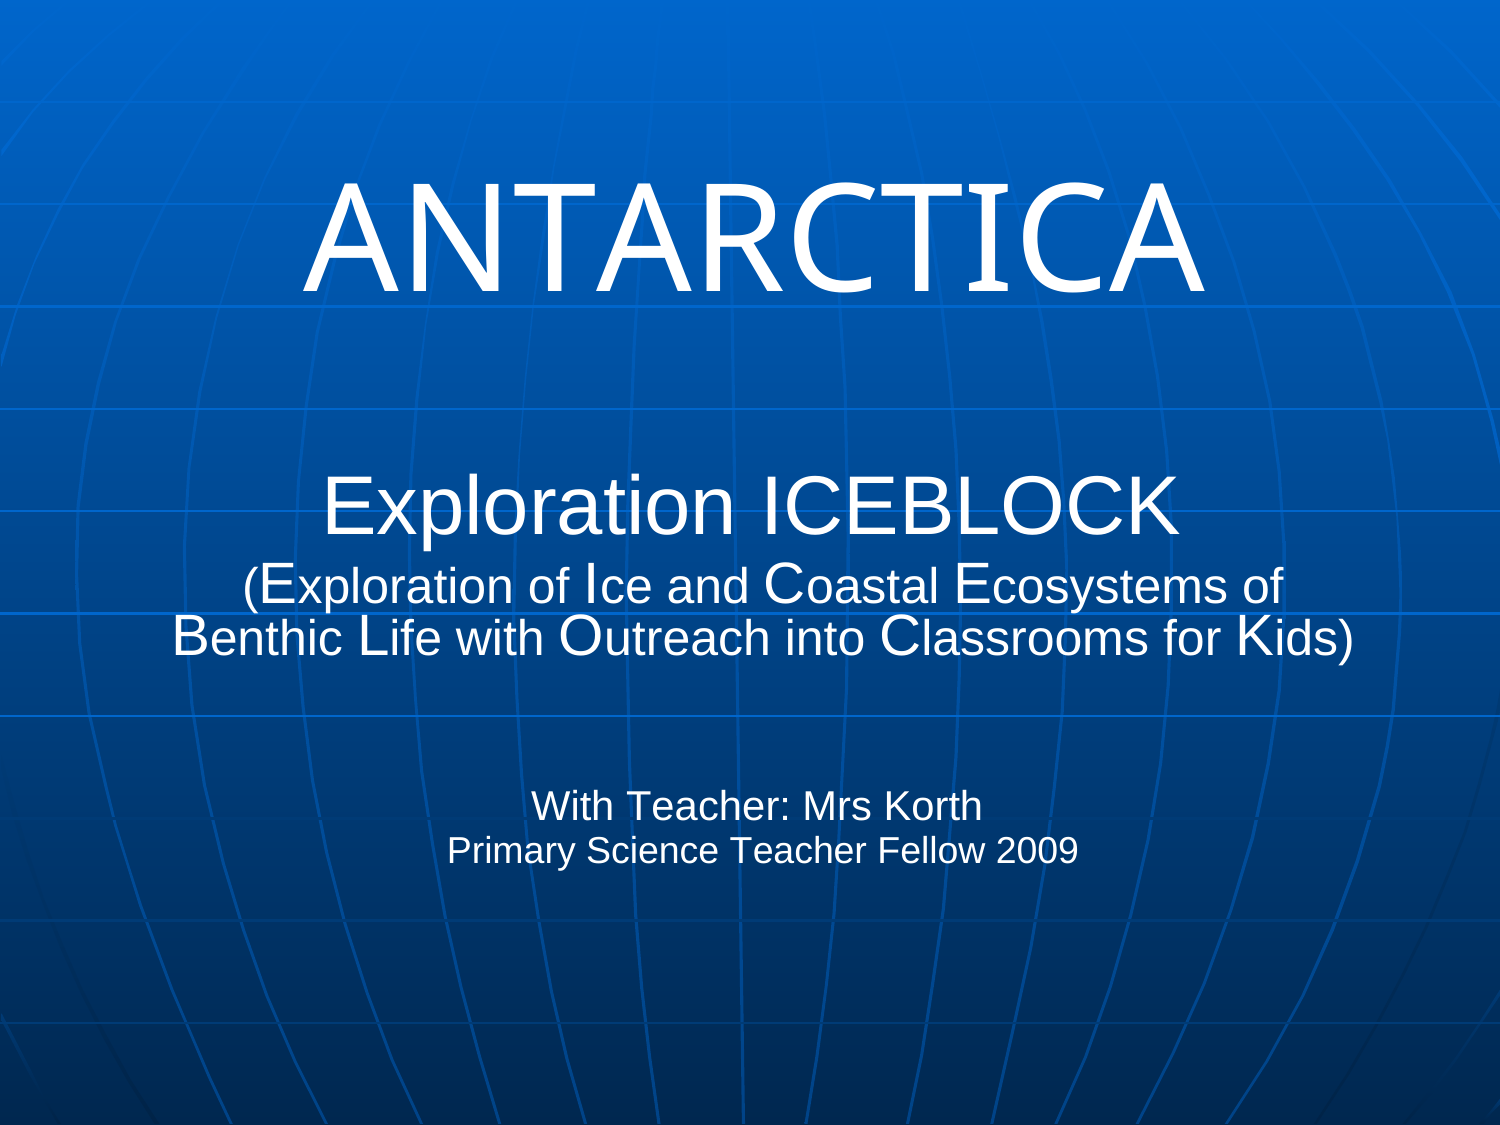

# ANTARCTICA
Exploration ICEBLOCK
(Exploration of Ice and Coastal Ecosystems of Benthic Life with Outreach into Classrooms for Kids)
With Teacher: Mrs Korth
Primary Science Teacher Fellow 2009